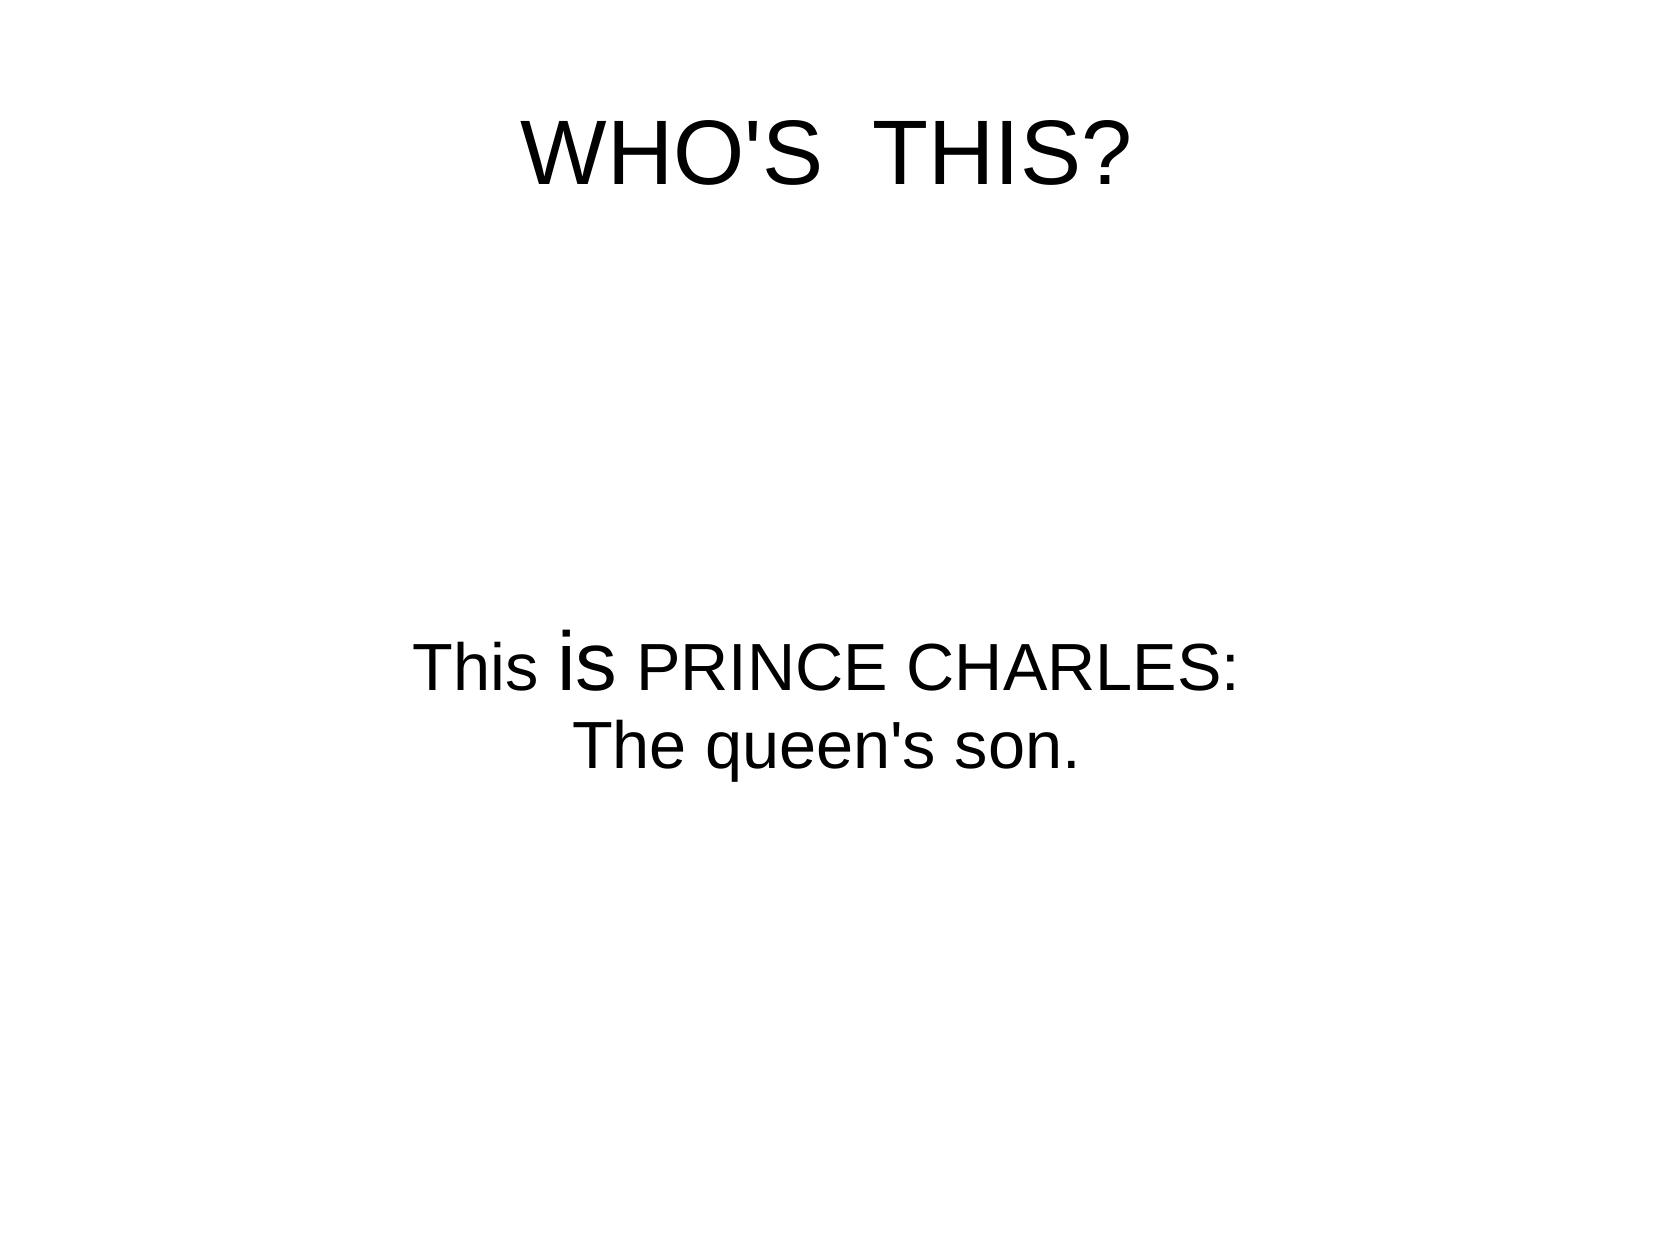

# WHO'S THIS?
This is PRINCE CHARLES:
The queen's son.